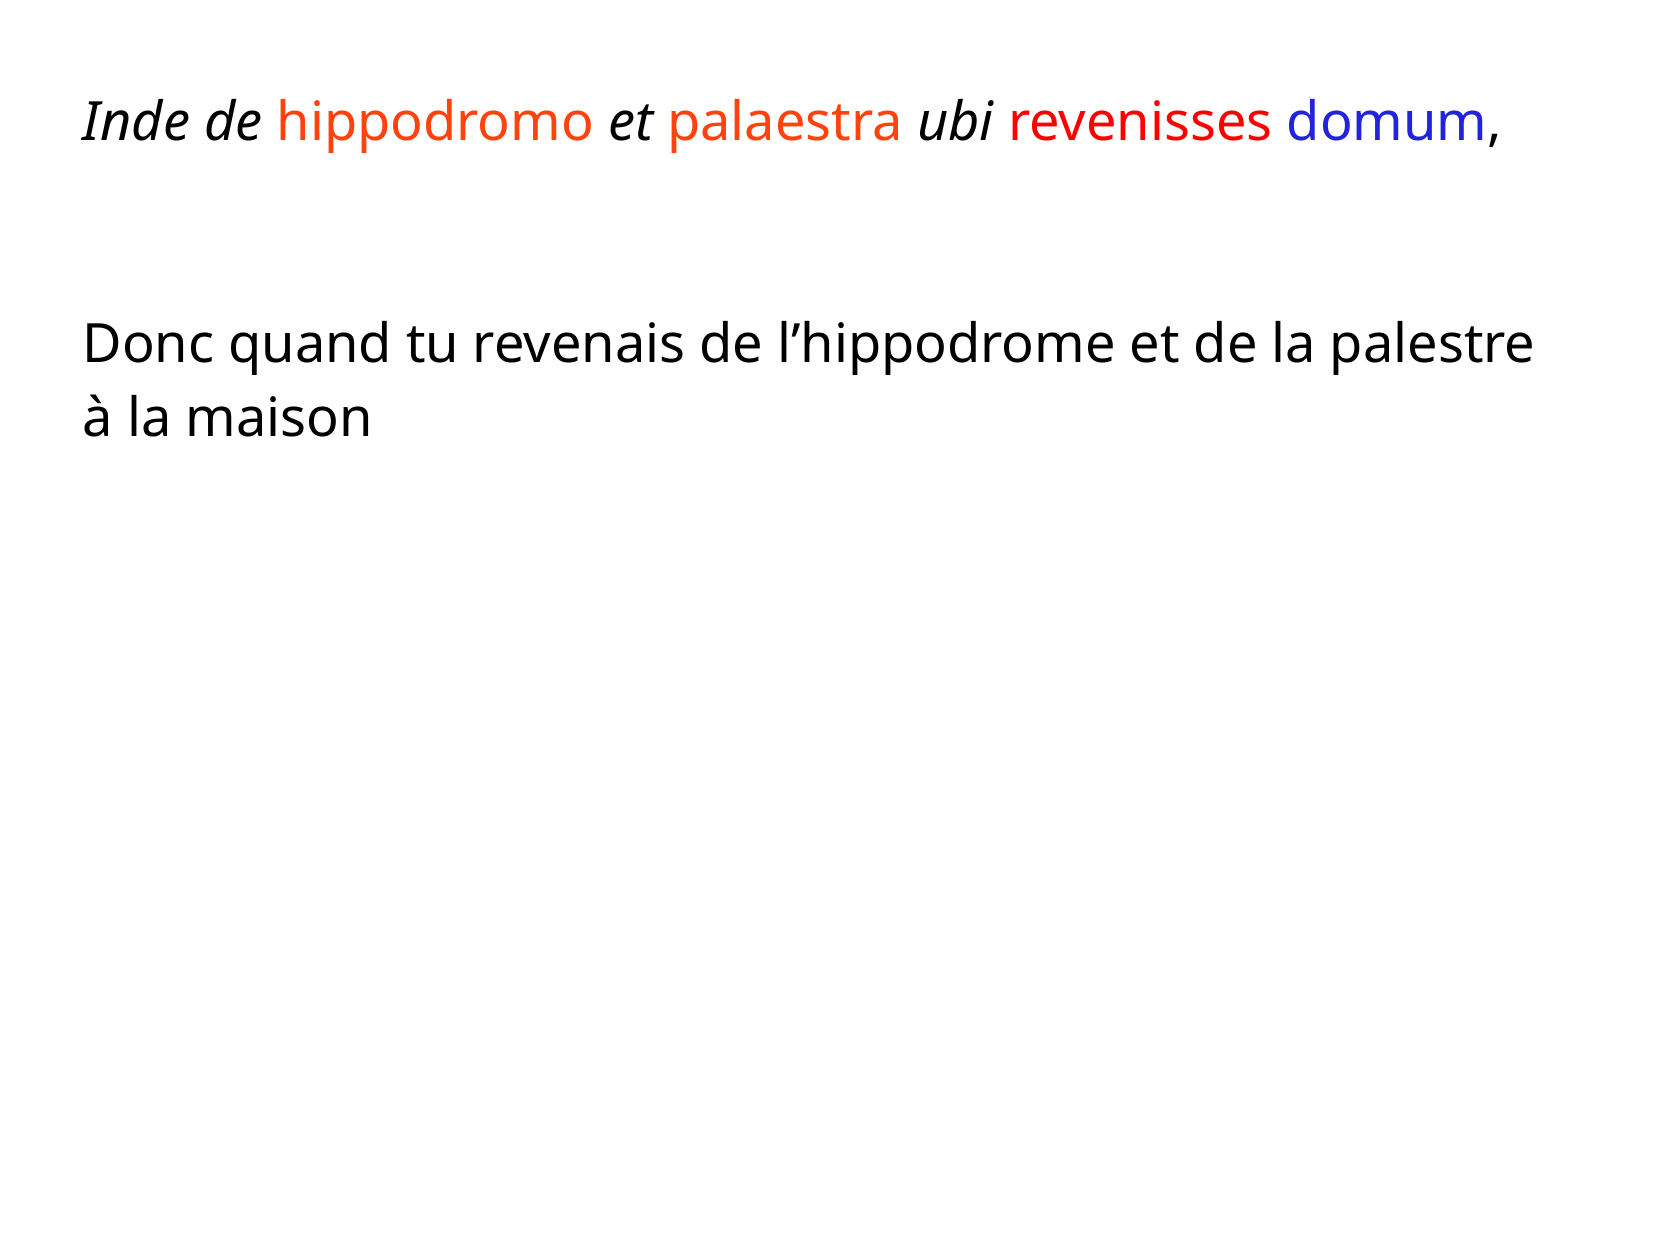

# Inde de hippodromo et palaestra ubi revenisses domum,
Donc quand tu revenais de l’hippodrome et de la palestre à la maison